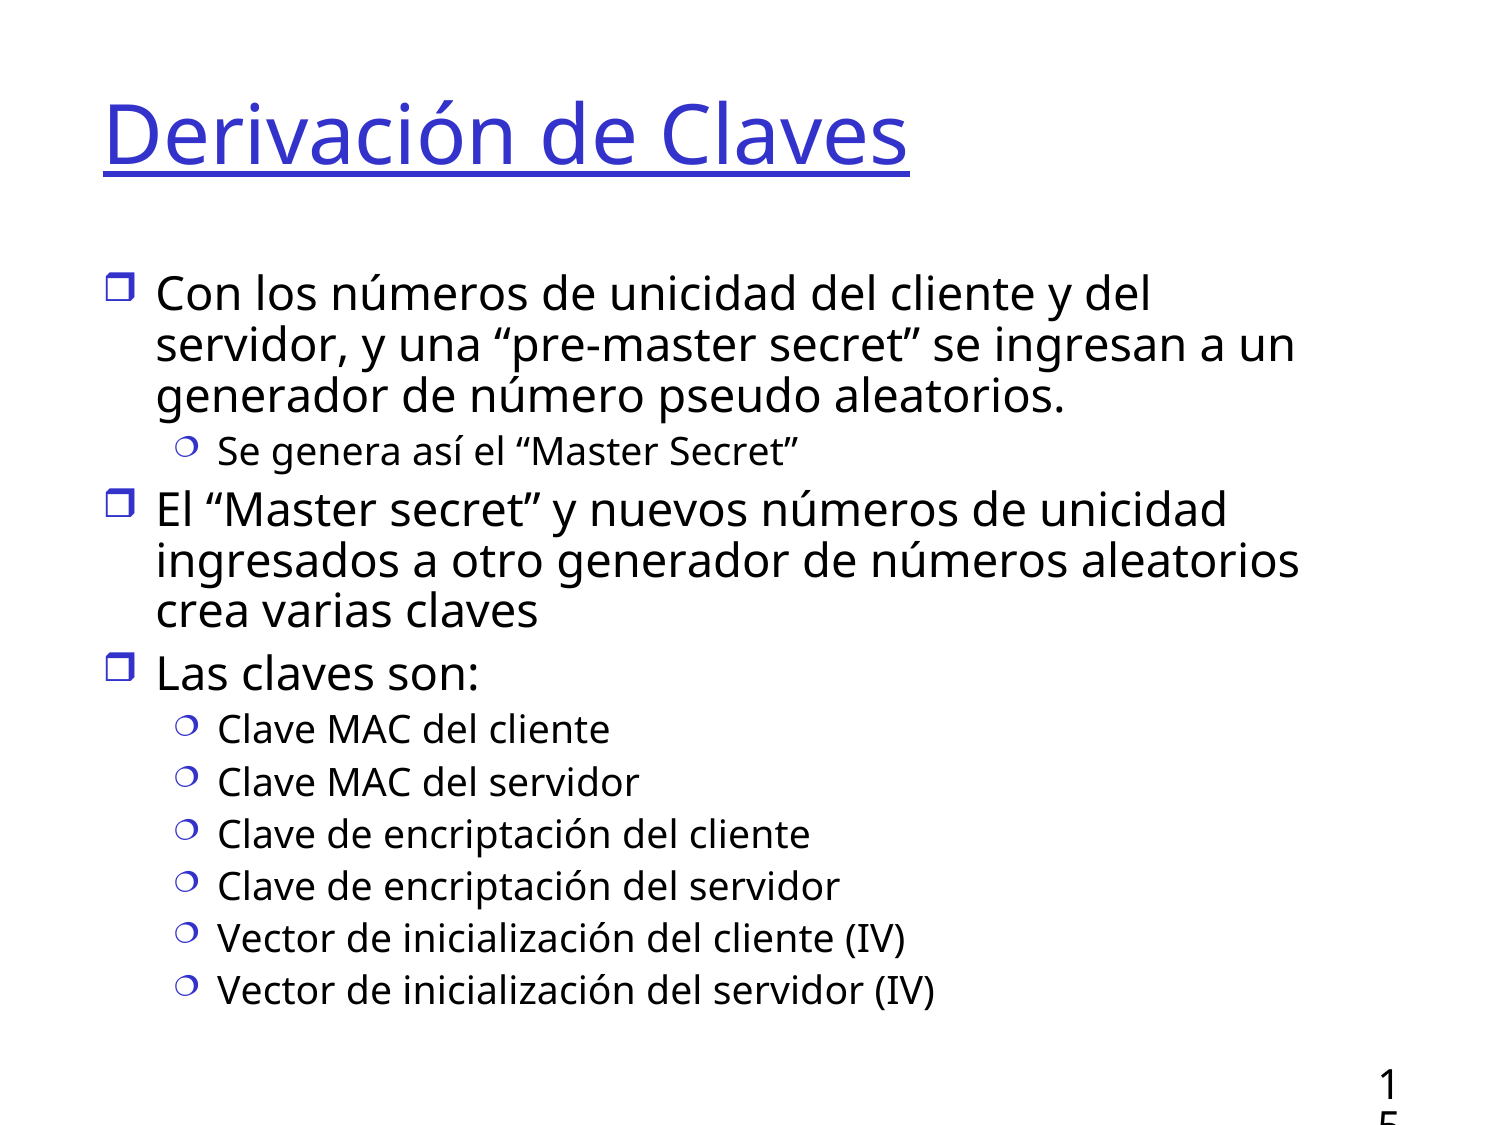

# Derivación de Claves
Con los números de unicidad del cliente y del servidor, y una “pre-master secret” se ingresan a un generador de número pseudo aleatorios.
Se genera así el “Master Secret”
El “Master secret” y nuevos números de unicidad ingresados a otro generador de números aleatorios crea varias claves
Las claves son:
Clave MAC del cliente
Clave MAC del servidor
Clave de encriptación del cliente
Clave de encriptación del servidor
Vector de inicialización del cliente (IV)
Vector de inicialización del servidor (IV)
15